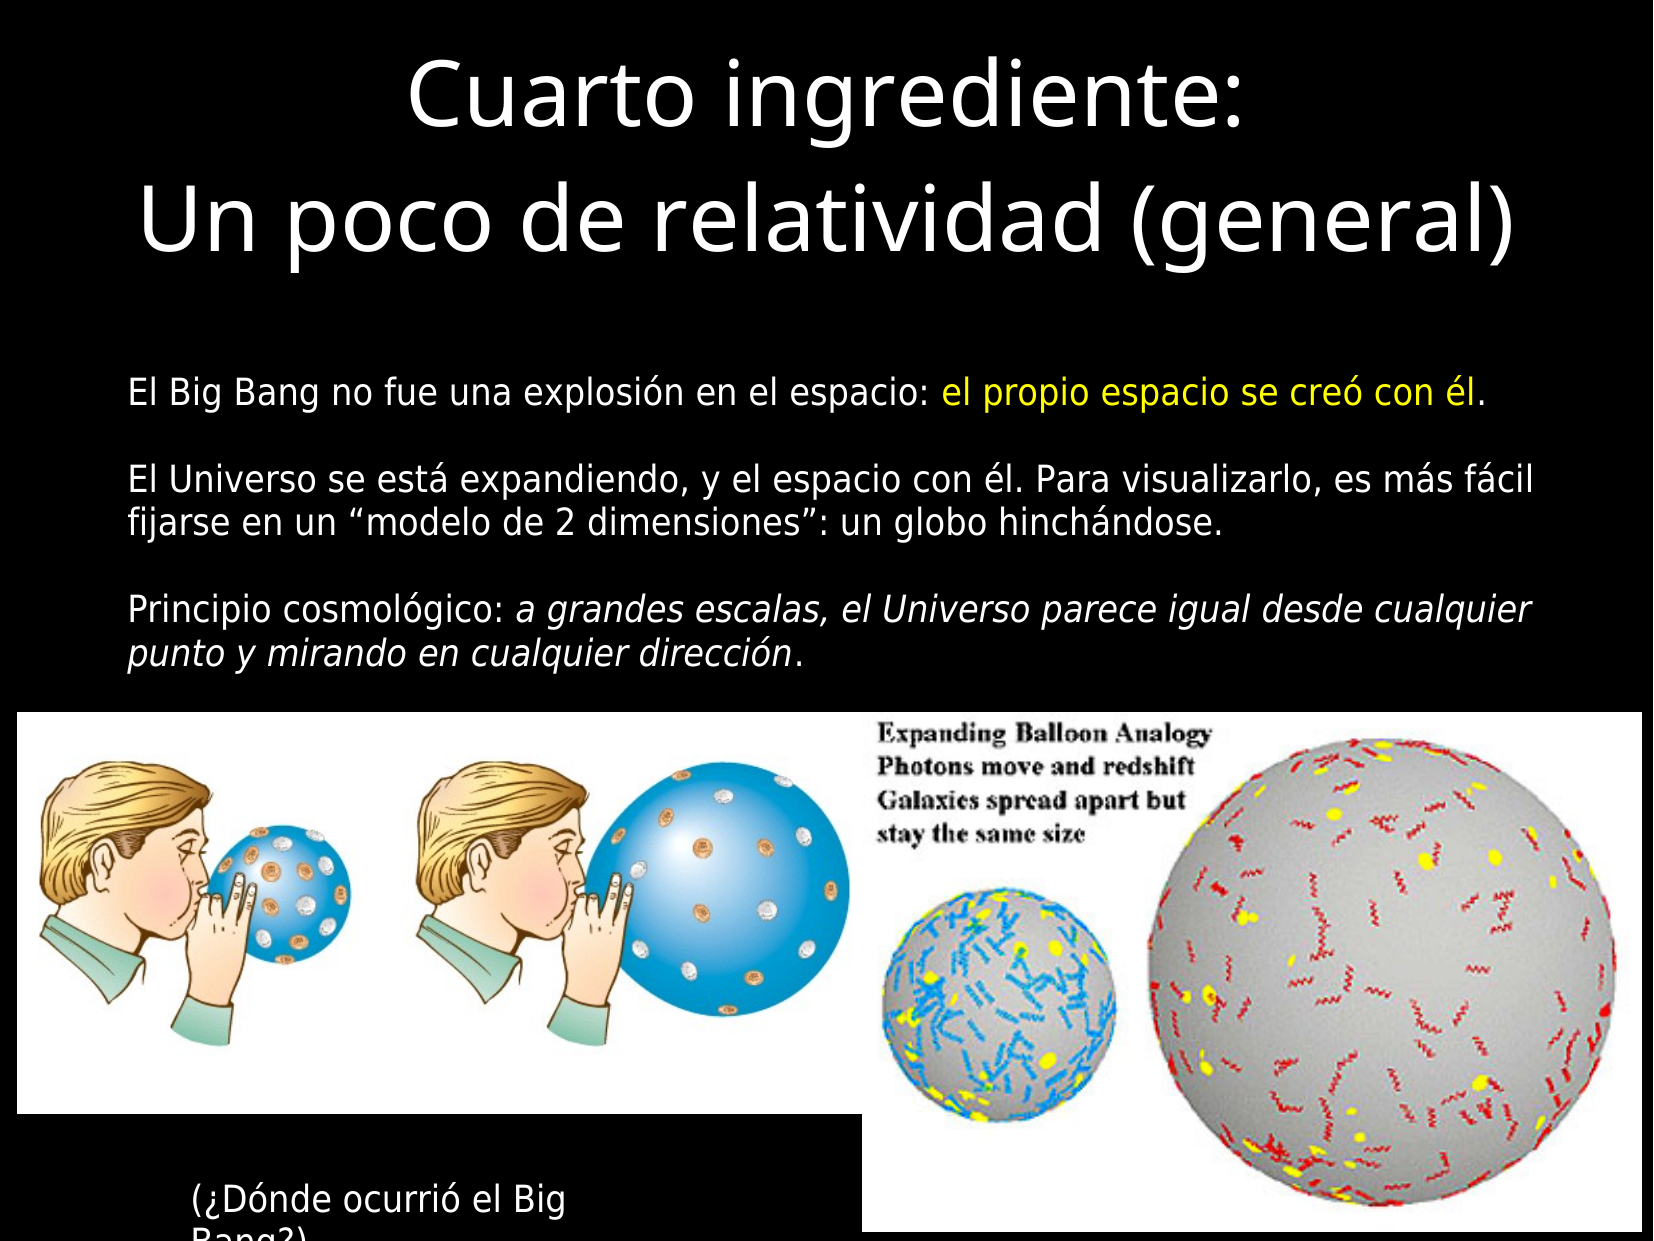

# Cuarto ingrediente: Un poco de relatividad (general)
El Big Bang no fue una explosión en el espacio: el propio espacio se creó con él.
El Universo se está expandiendo, y el espacio con él. Para visualizarlo, es más fácil fijarse en un “modelo de 2 dimensiones”: un globo hinchándose.
Principio cosmológico: a grandes escalas, el Universo parece igual desde cualquier punto y mirando en cualquier dirección.
(¿Dónde ocurrió el Big Bang?)